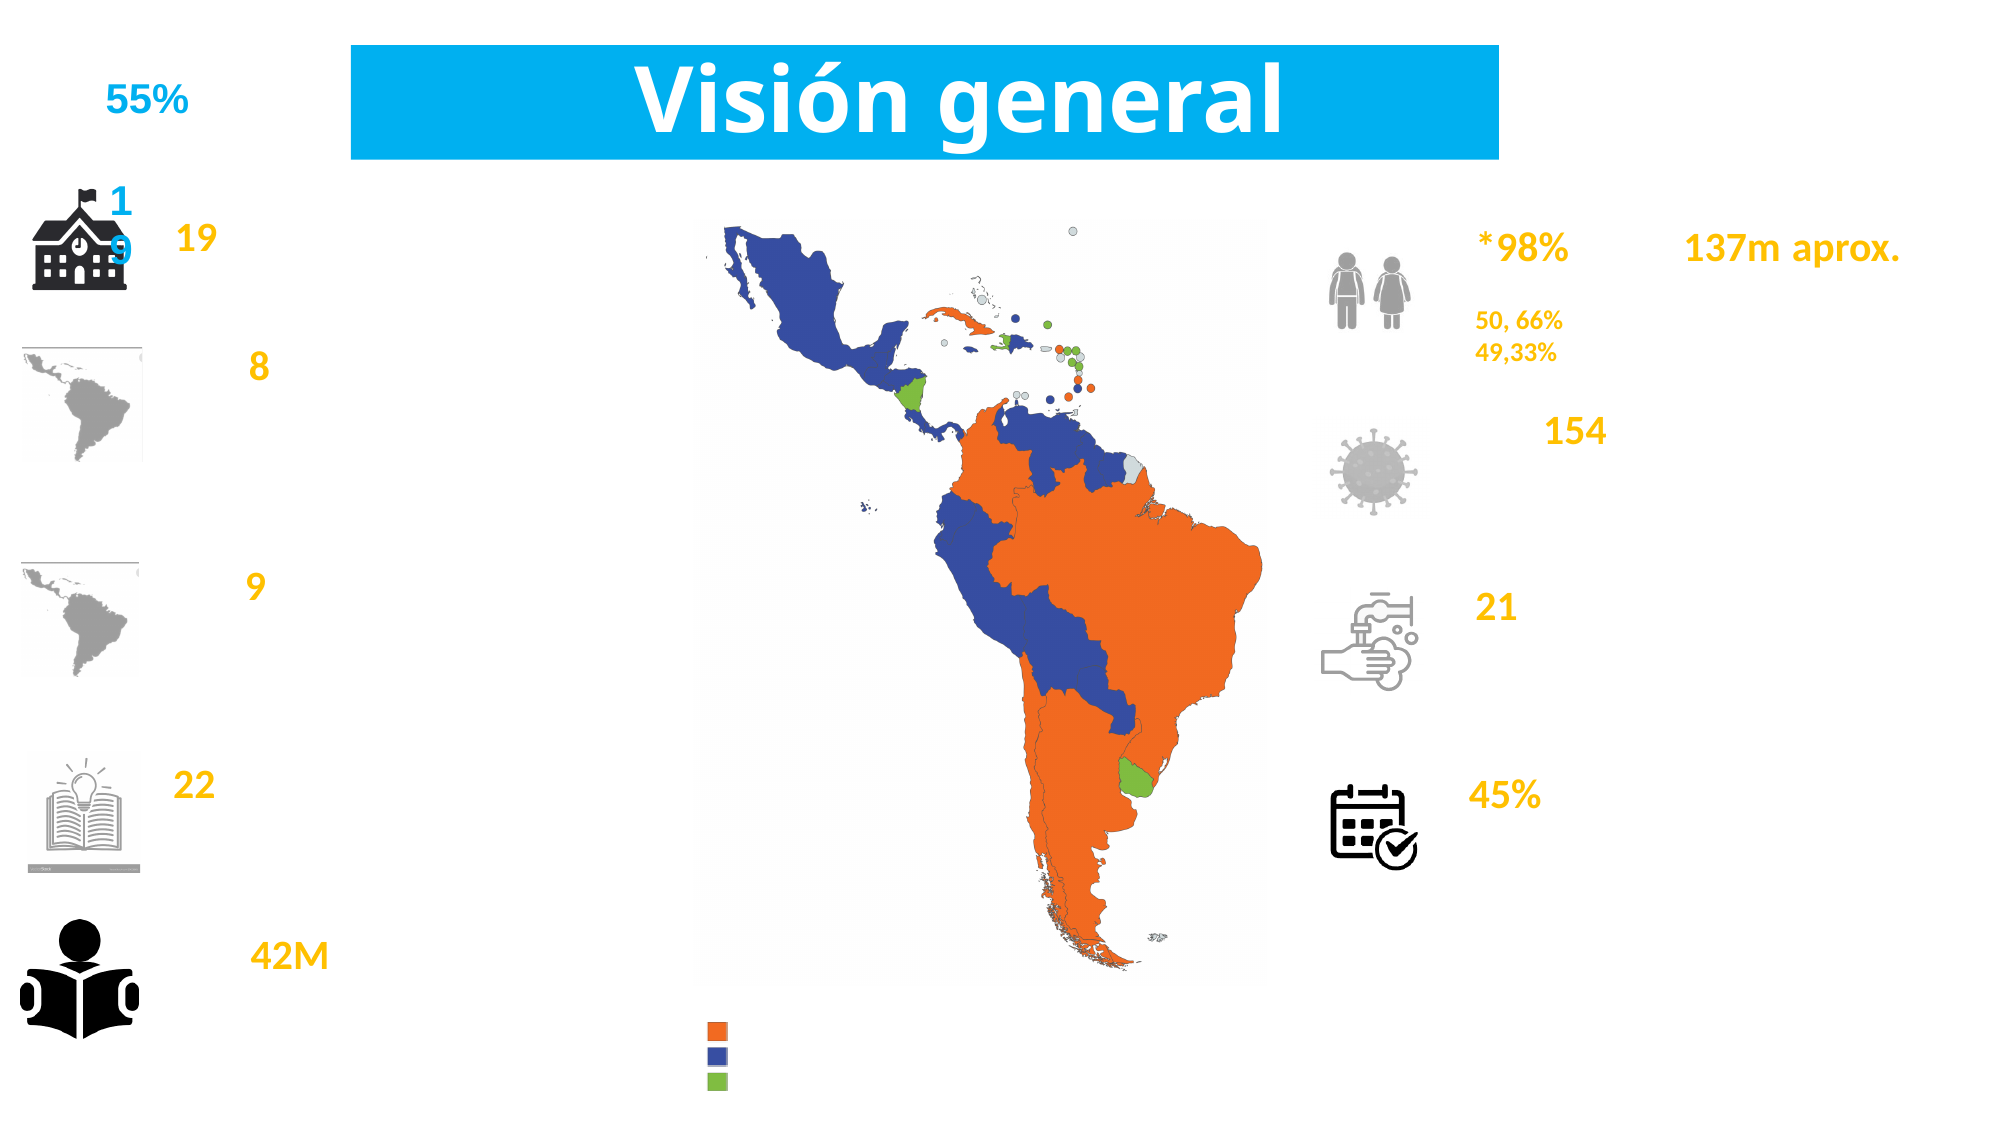

# Visión general
55%
19
19 países y territorios de LAC tienen sus escuelas cerradas
*98% de NNA (137m aprox.) sin clases presenciales:
50, 66% niños
49,33% niñas
8 países y territorios en la región han abierto completamente sus escuelas: Anguila, Antigua & Barbuda, Dominica, Haití, Montserrat, Nicaragua, San Cristóbal & Nieves y Uruguay.
154 días en promedio sin clases presenciales desde el cierre de las escuelas a mediados de marzo y el 1 de septiembre
9 países y territorios en la región han abierto parcialmente sus escuelas: Argentina, Barbados, Brasil, Islas Vírgenes Británicas, Colombia, Chile, Cuba, Granada y Santa Lucía.
21 países cuentan con protocolos para la reapertura segura de las escuelas
22 países y territorios continúan con aprendizaje a distancia en línea o por medio de la televisión, la radio, WhatsApp ,etc.
45% países de ALC no han fijado una fecha de reapertura de las escuelas
42M de niños y niñas se benefician de programas de aprendizaje a distancia gracias al apoyo de UNICEF.
Escuelas parcialmente abiertas
Escuelas cerradas
Escuelas completamente abiertas